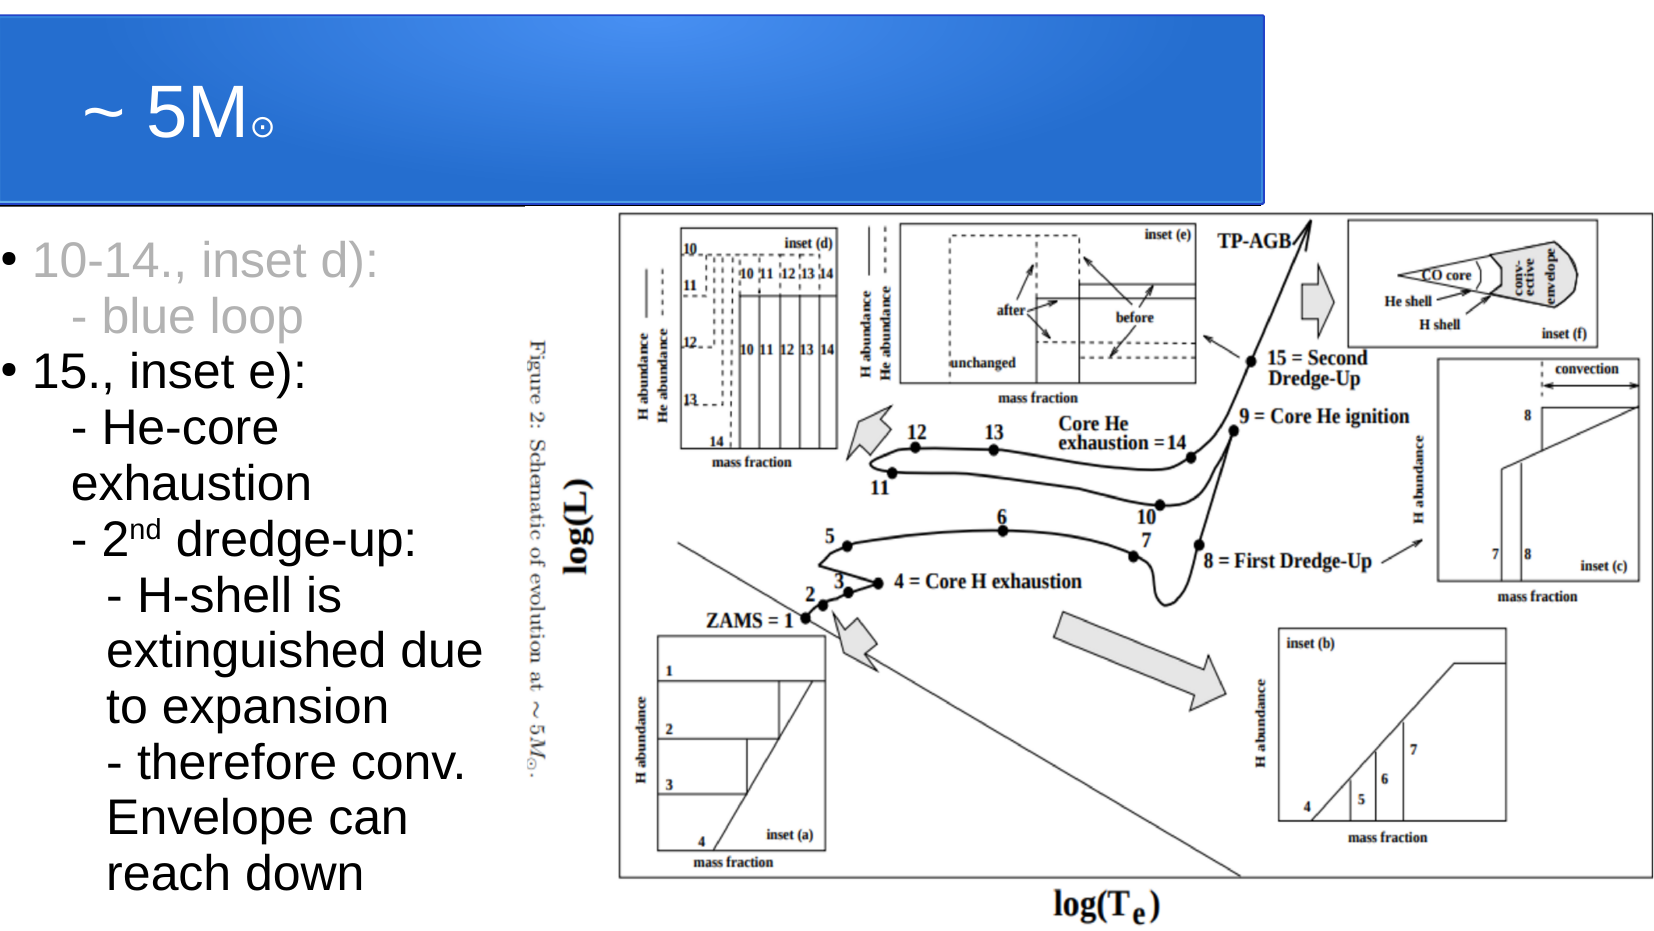

# ~ 5M⊙
 10-14., inset d):
- blue loop
 15., inset e):
- He-core exhaustion
- 2nd dredge-up:
- H-shell is extinguished due to expansion
- therefore conv. Envelope can reach down